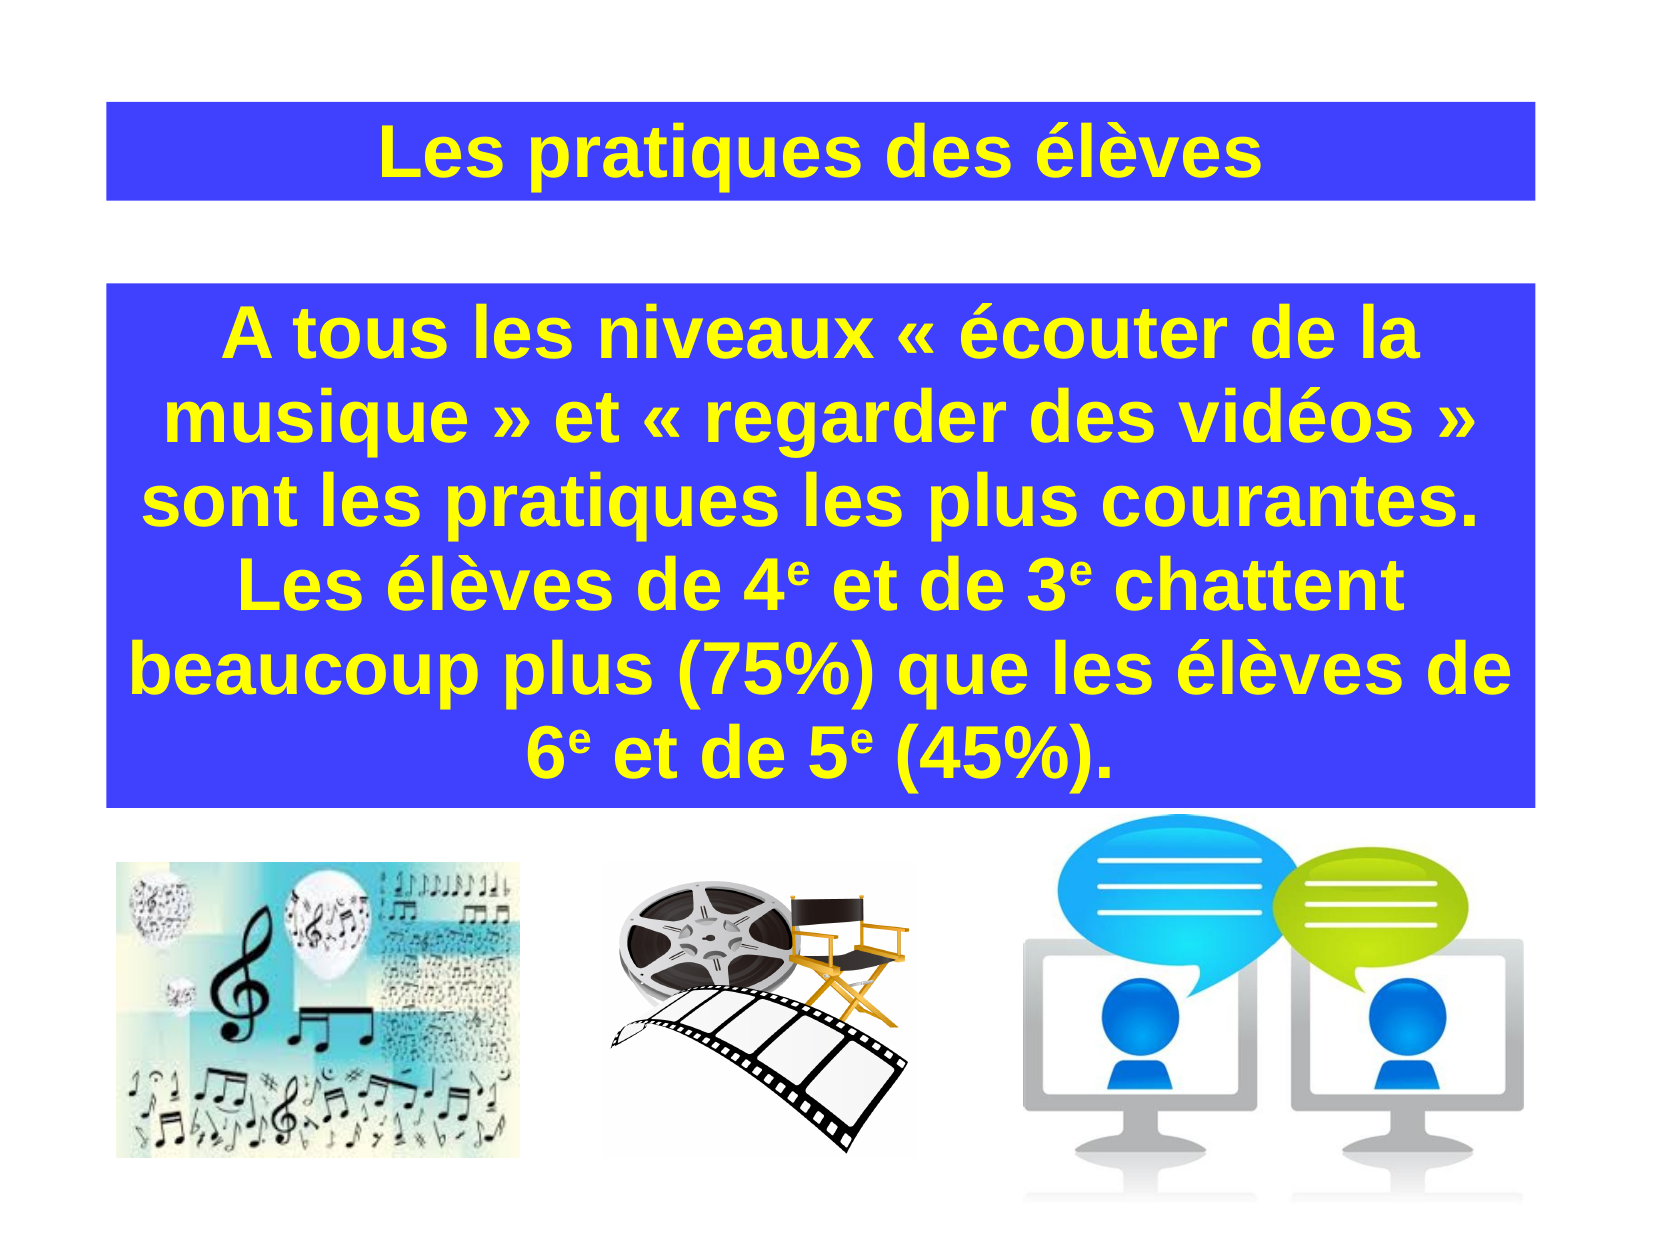

Les pratiques des élèves
A tous les niveaux « écouter de la musique » et « regarder des vidéos » sont les pratiques les plus courantes.
Les élèves de 4e et de 3e chattent beaucoup plus (75%) que les élèves de 6e et de 5e (45%).